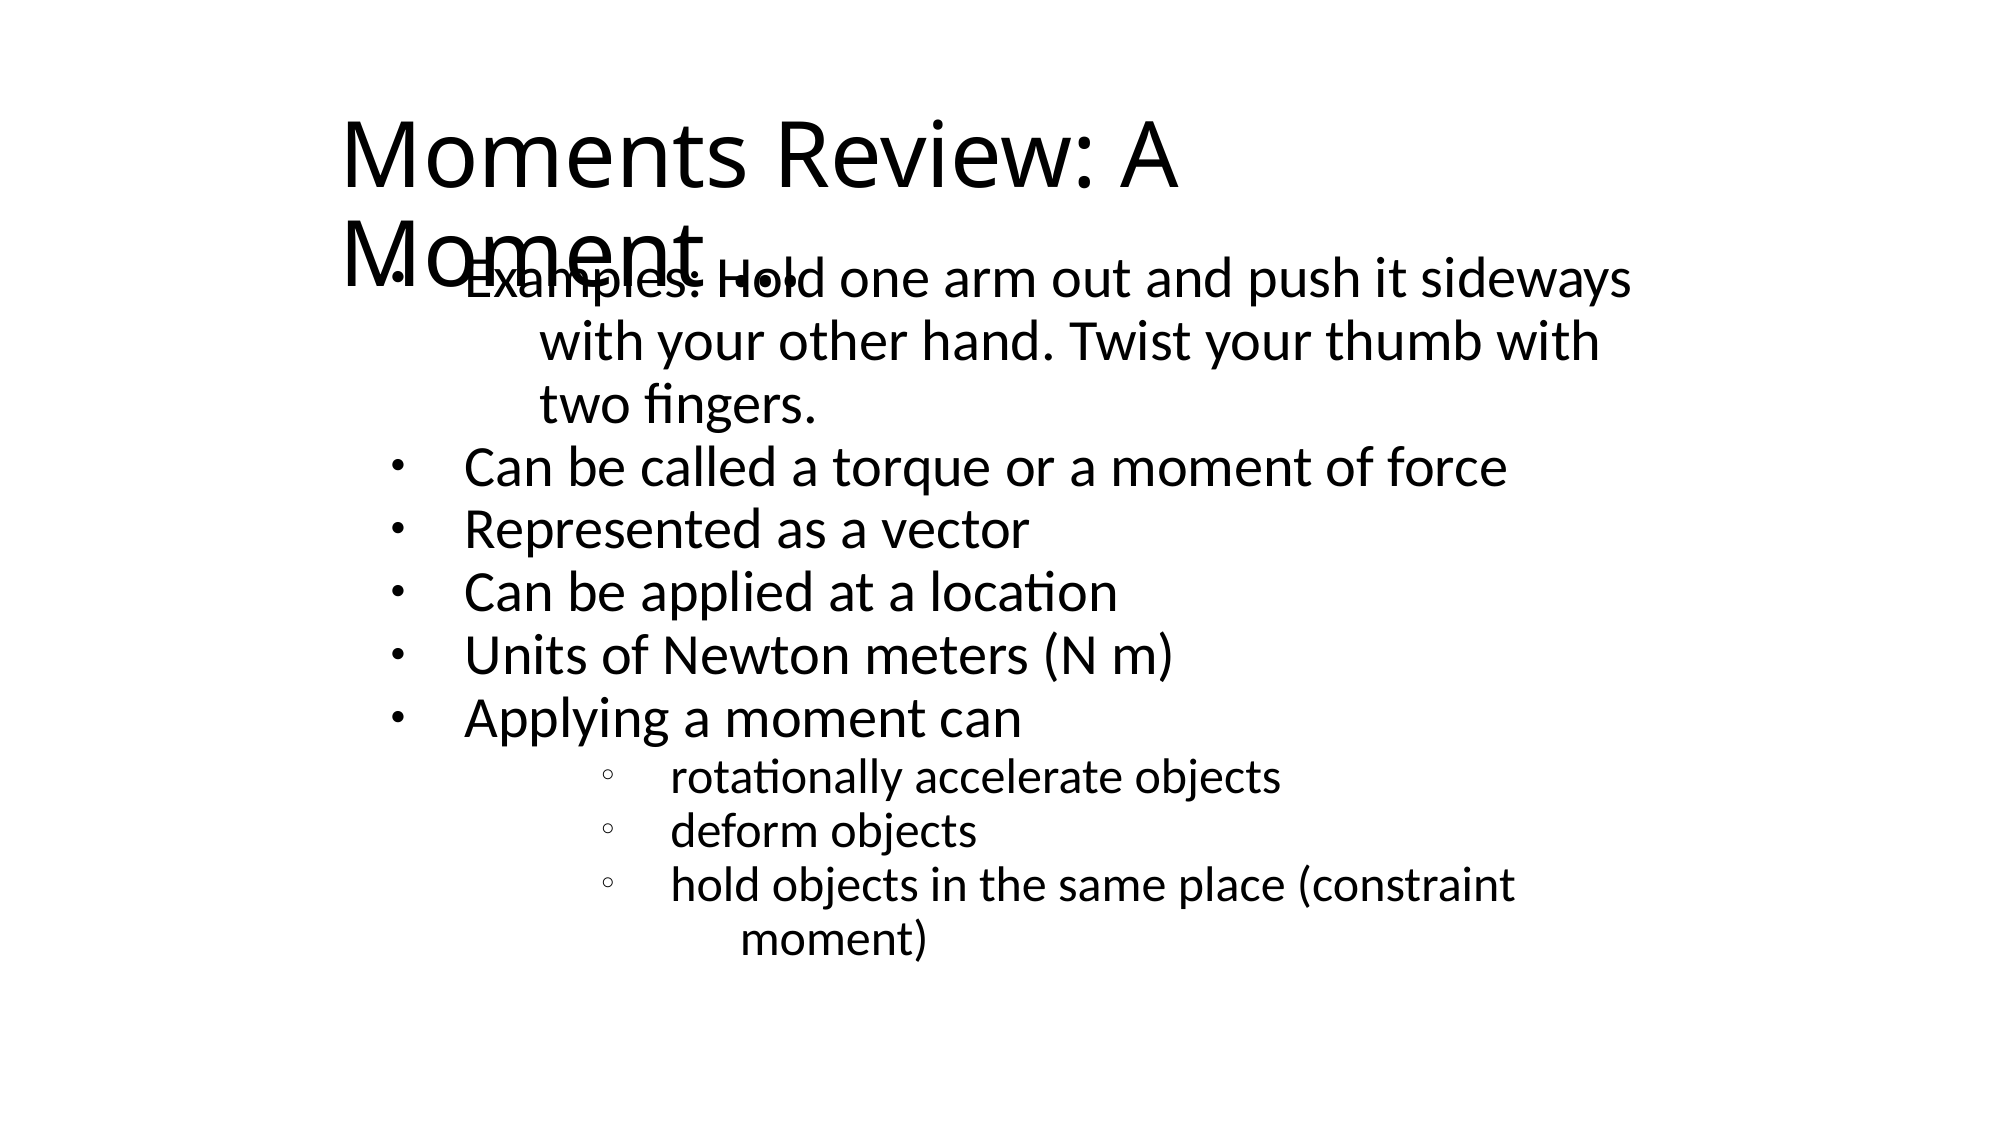

# Moments Review: A Moment ...
Examples: Hold one arm out and push it sideways with your other hand. Twist your thumb with two fingers.
Can be called a torque or a moment of force
Represented as a vector
Can be applied at a location
Units of Newton meters (N m)
Applying a moment can
rotationally accelerate objects
deform objects
hold objects in the same place (constraint moment)